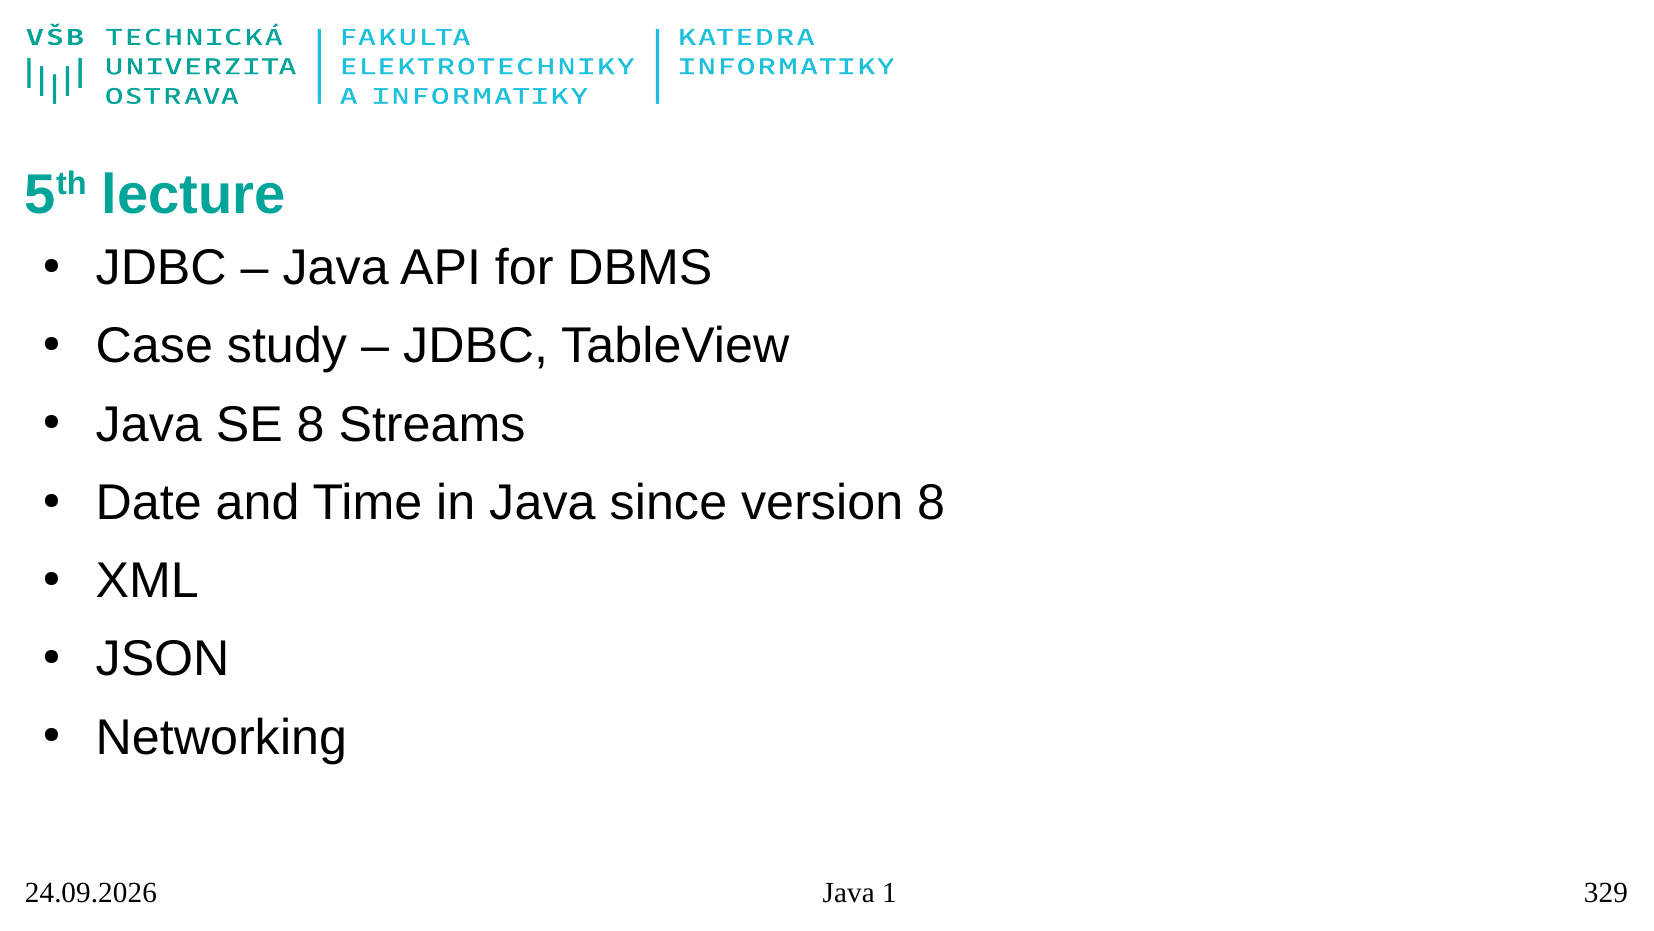

# 5th lecture
JDBC – Java API for DBMS
Case study – JDBC, TableView
Java SE 8 Streams
Date and Time in Java since version 8
XML
JSON
Networking
Java 1
329